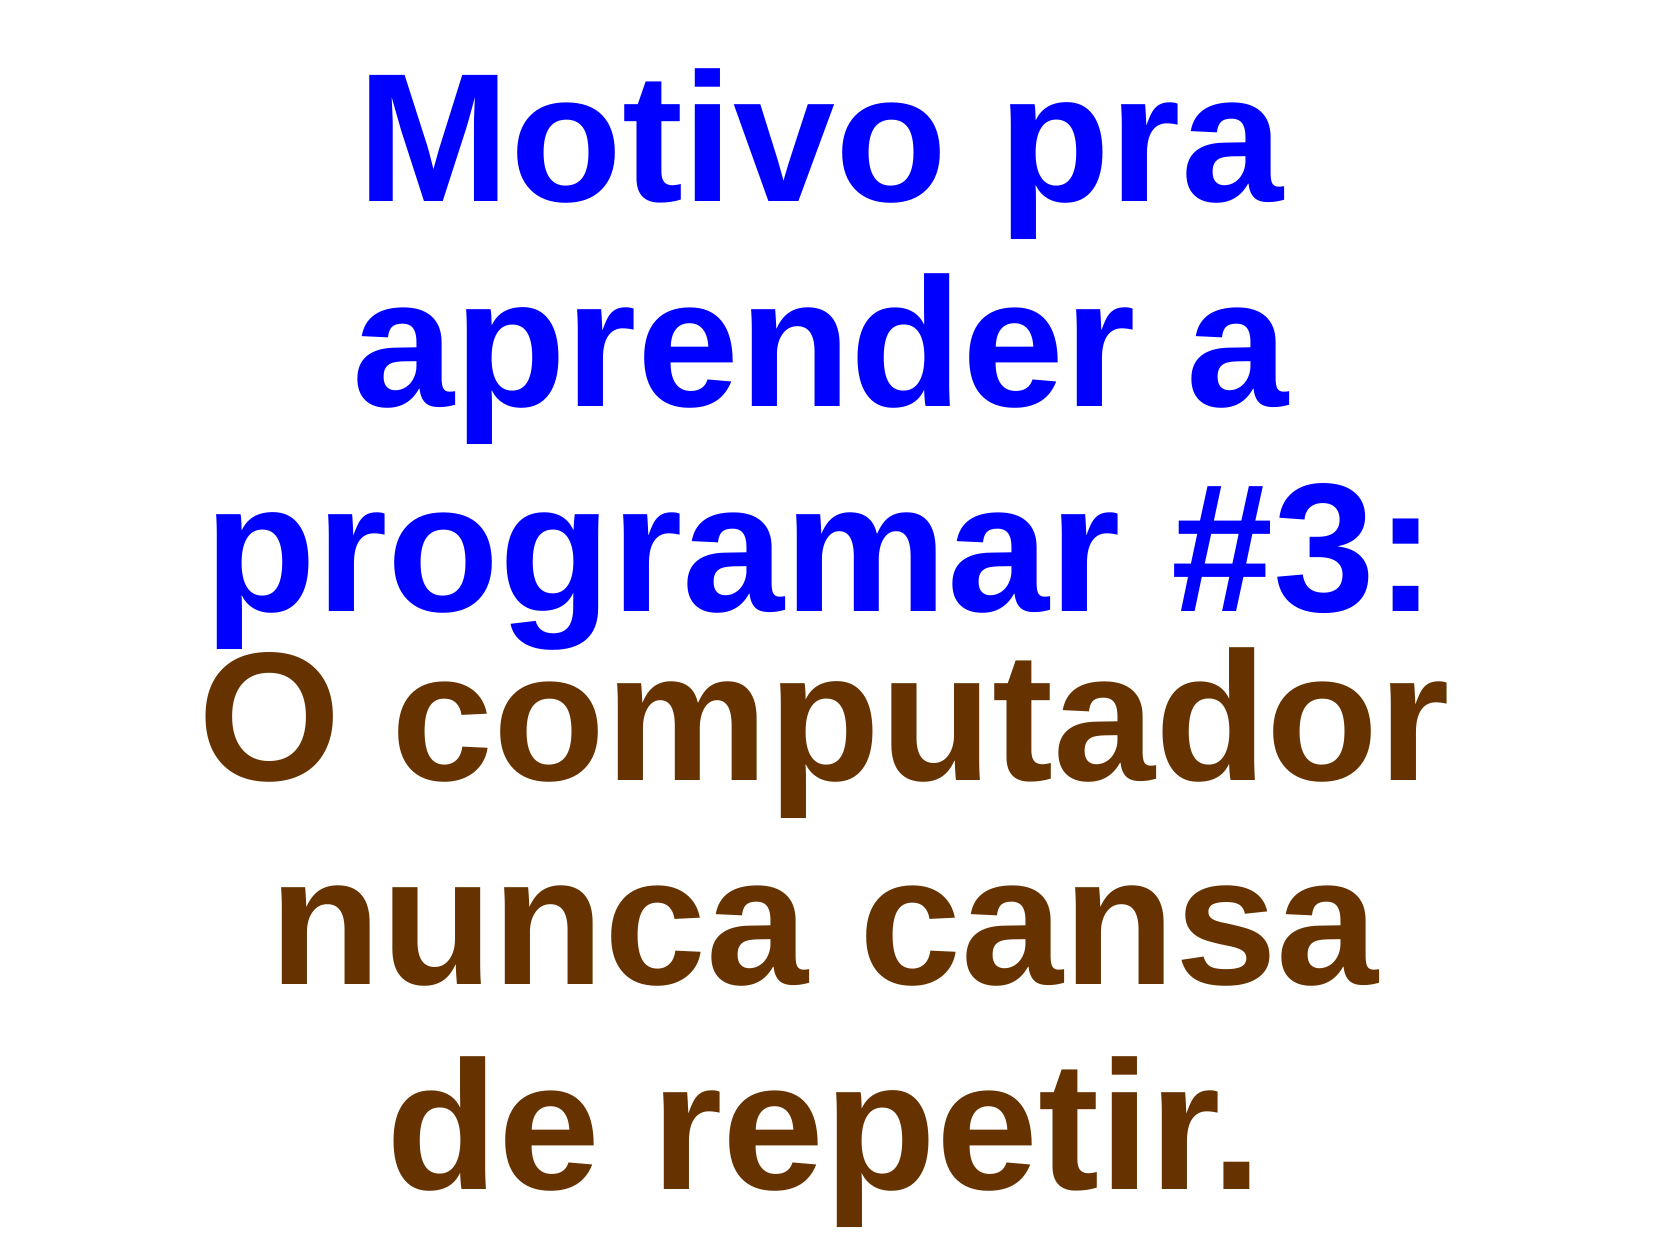

Motivo pra aprender a programar #3:
O computador nunca cansa de repetir.